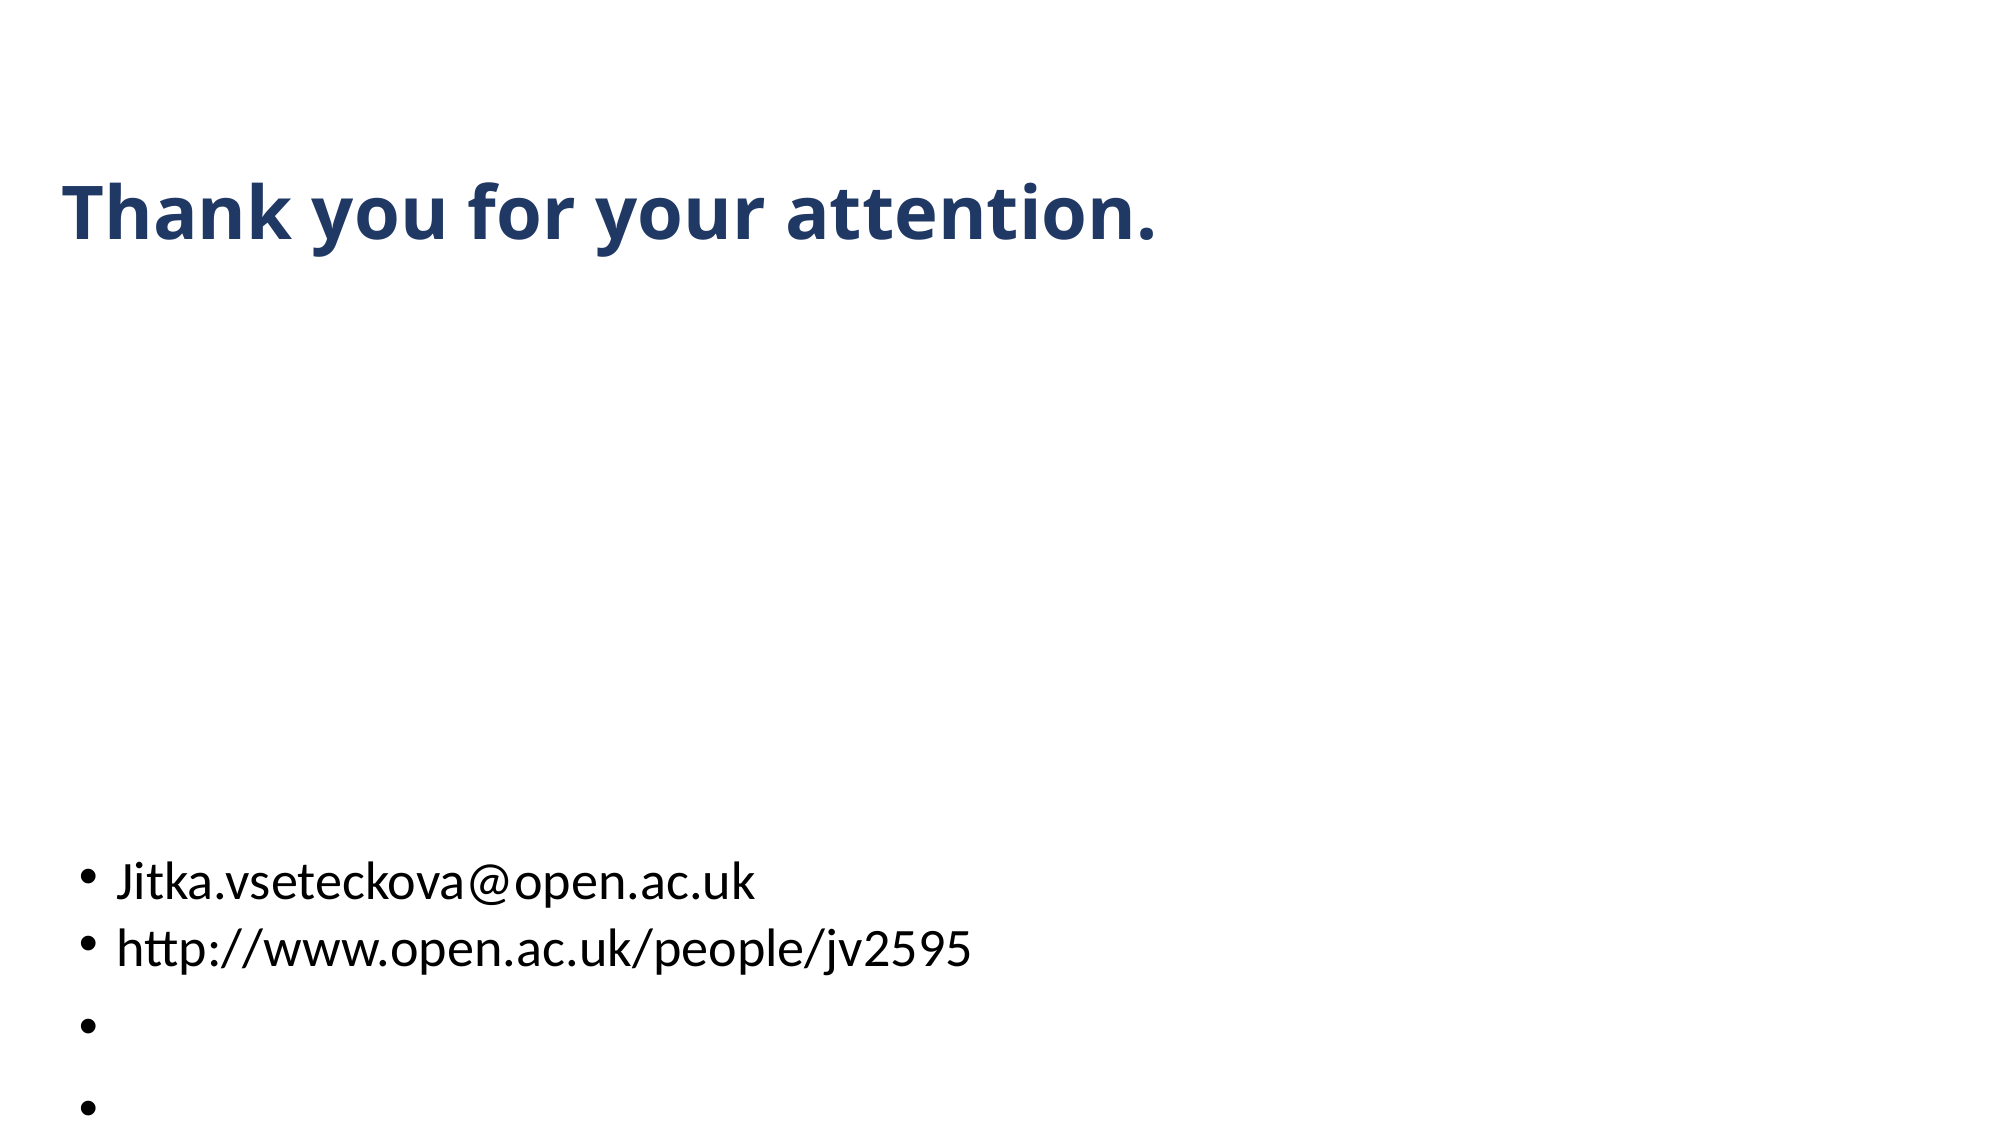

# Thank you for your attention.
Jitka.vseteckova@open.ac.uk
http://www.open.ac.uk/people/jv2595